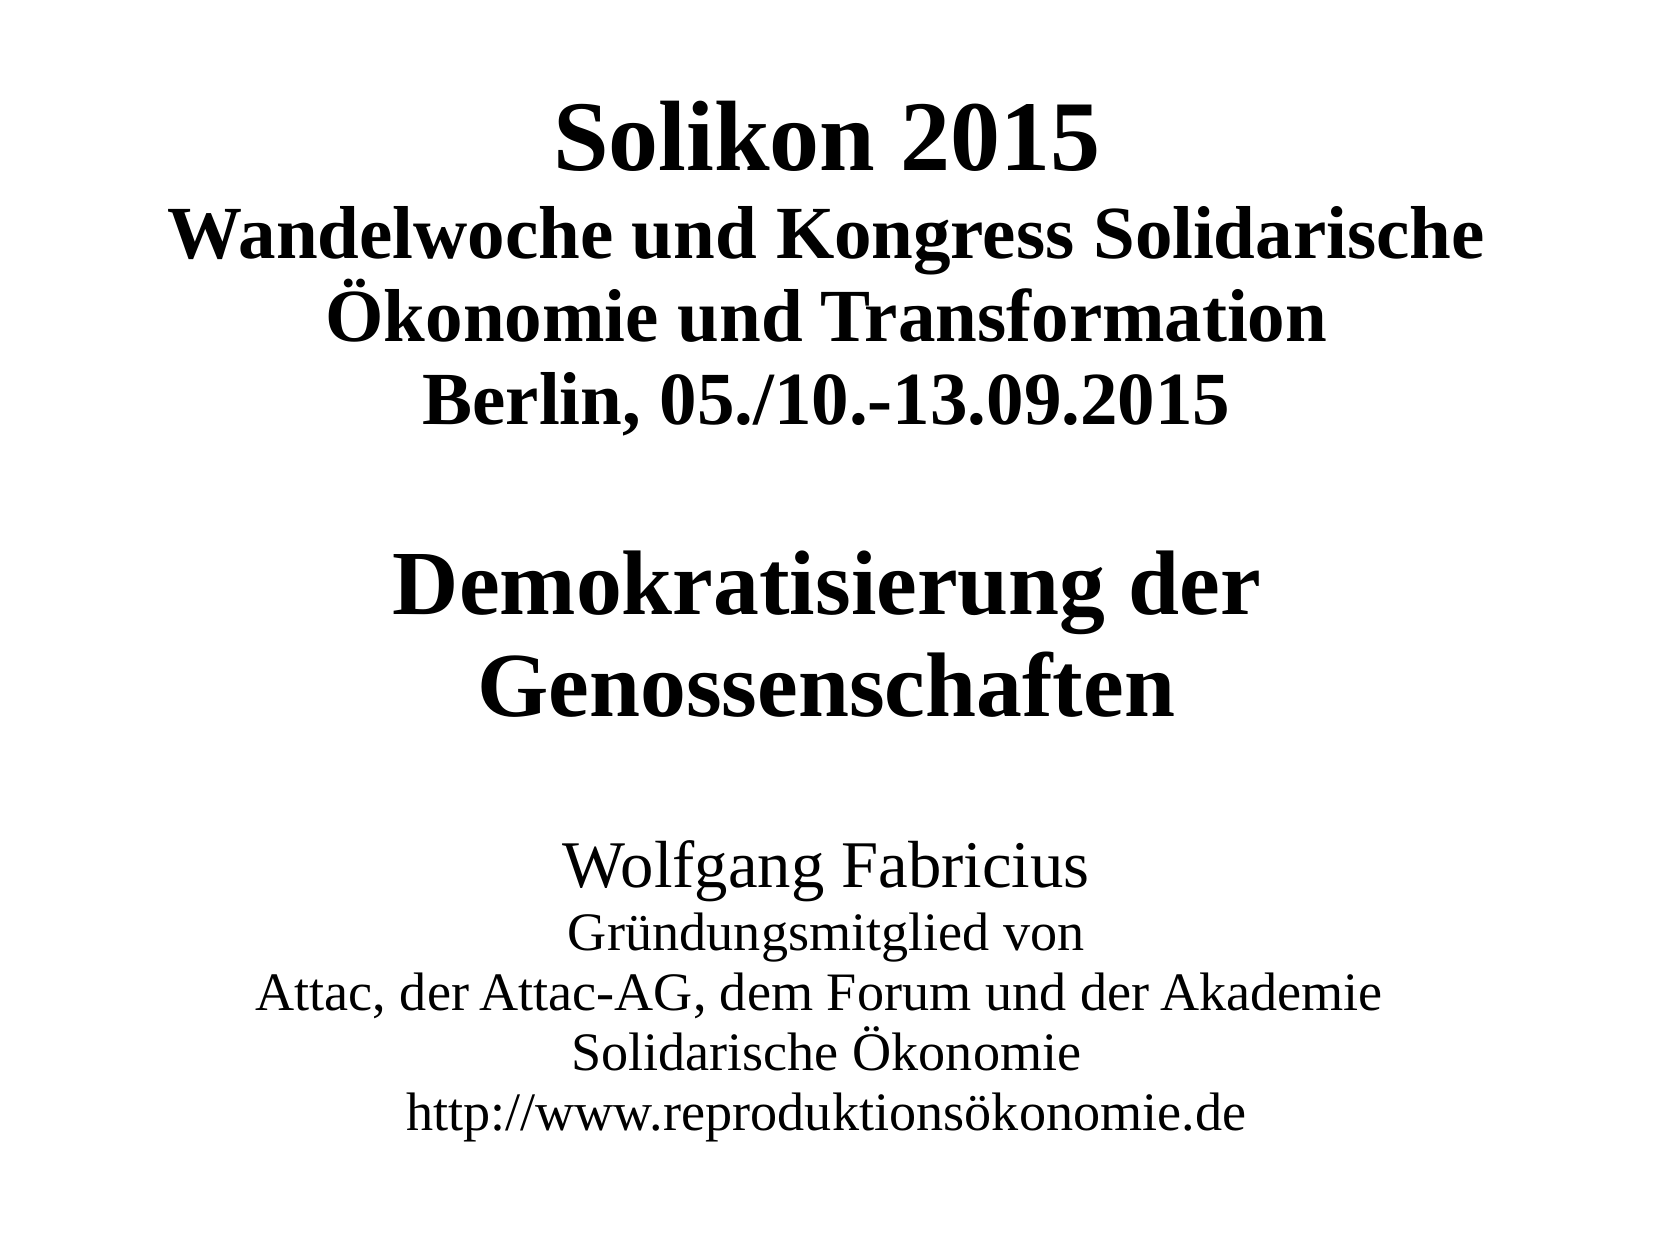

Solikon 2015
Wandelwoche und Kongress Solidarische Ökonomie und Transformation
Berlin, 05./10.-13.09.2015
Demokratisierung der Genossenschaften
Wolfgang Fabricius
Gründungsmitglied von
Attac, der Attac-AG, dem Forum und der Akademie
Solidarische Ökonomie
http://www.reproduktionsökonomie.de